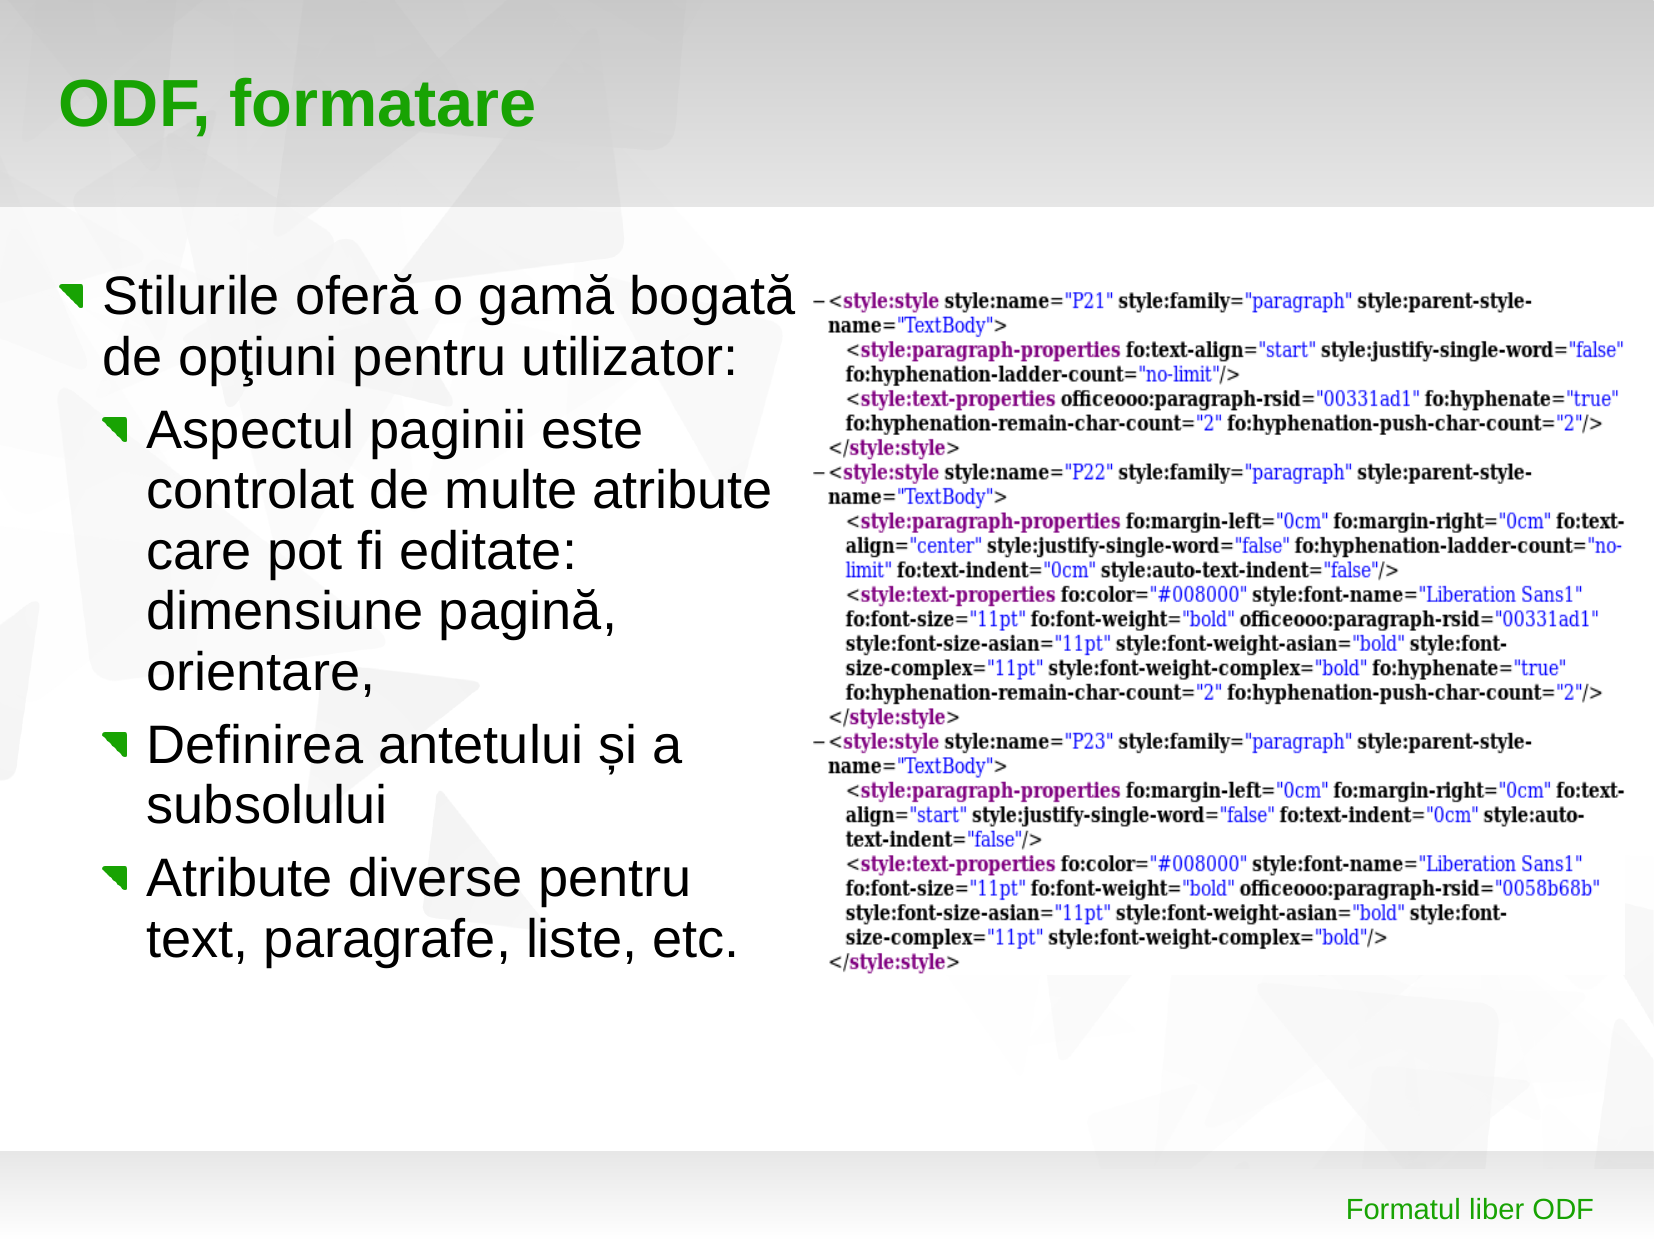

# ODF, formatare
Stilurile oferă o gamă bogată de opţiuni pentru utilizator:
Aspectul paginii este controlat de multe atribute care pot fi editate: dimensiune pagină, orientare,
Definirea antetului și a subsolului
Atribute diverse pentru text, paragrafe, liste, etc.
Formatul liber ODF